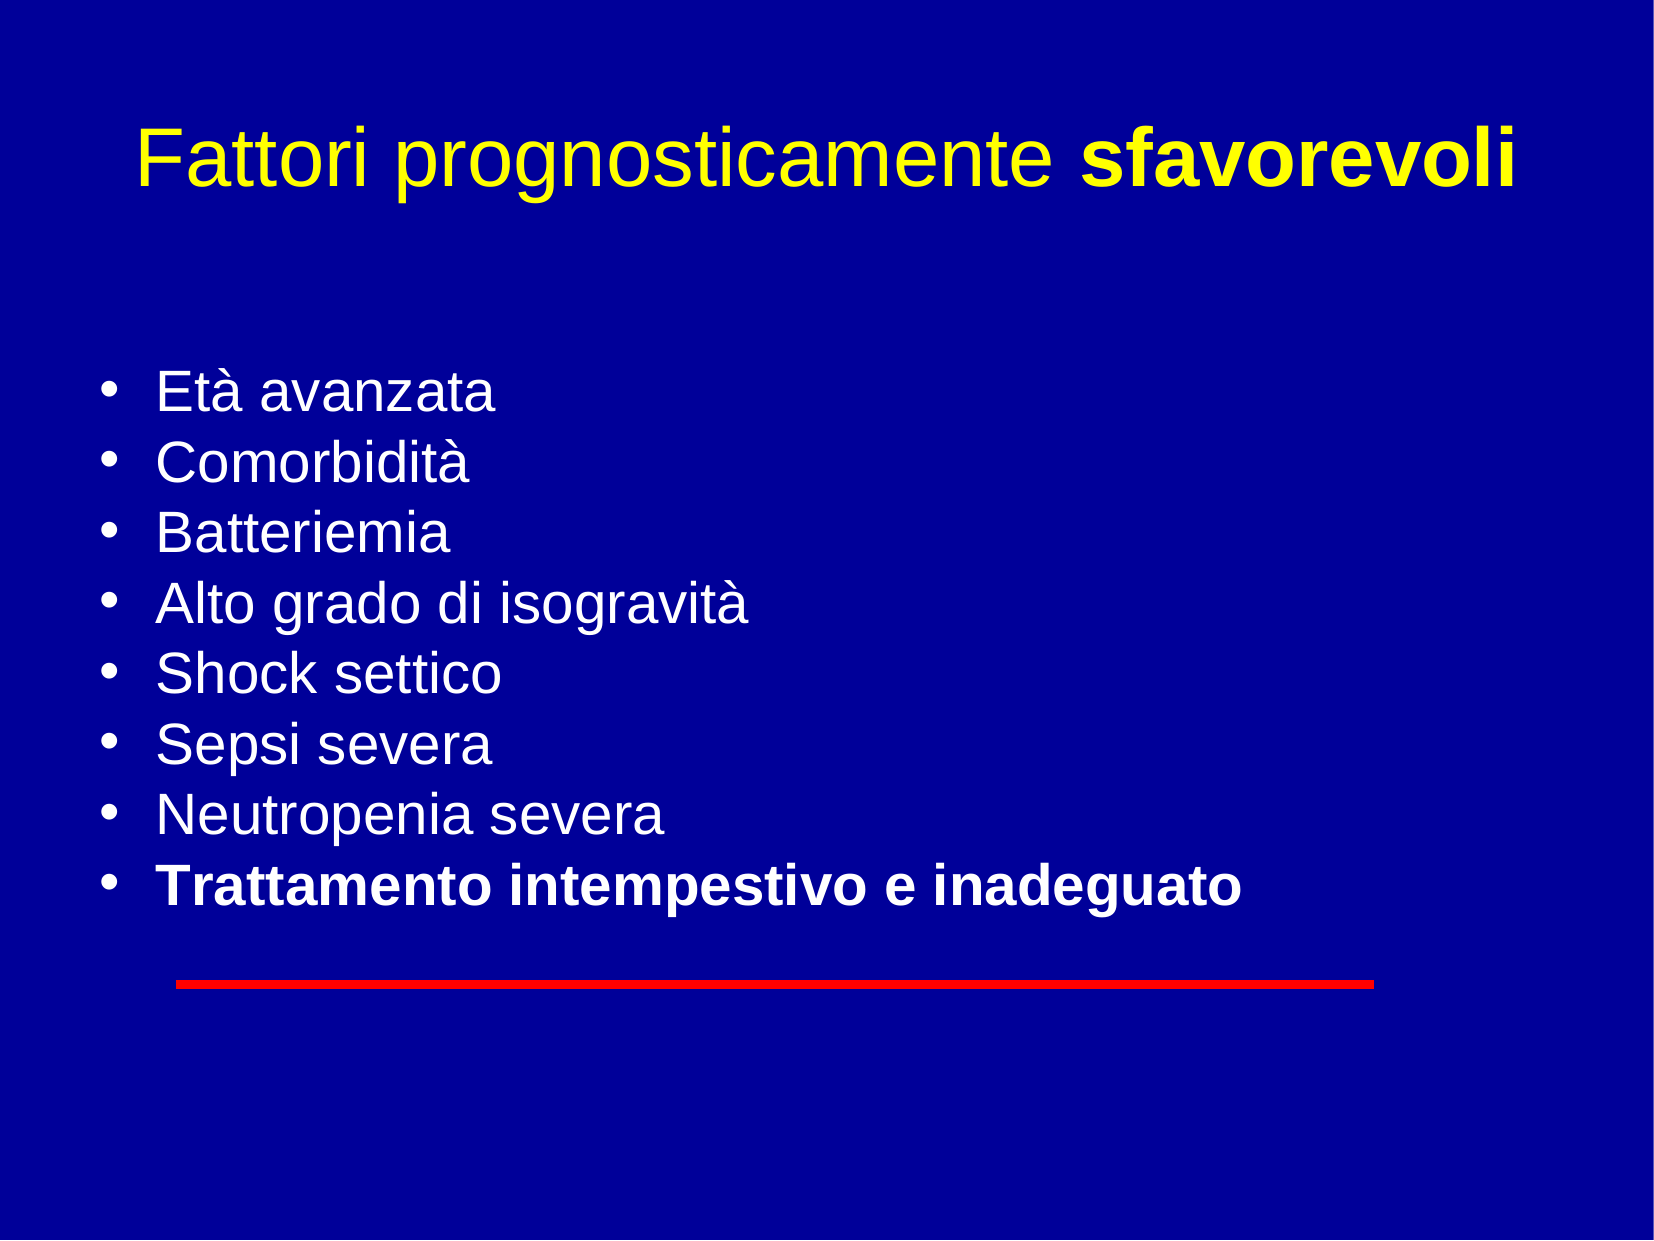

# Fattori prognosticamente sfavorevoli
Età avanzata
Comorbidità
Batteriemia
Alto grado di isogravità
Shock settico
Sepsi severa
Neutropenia severa
Trattamento intempestivo e inadeguato